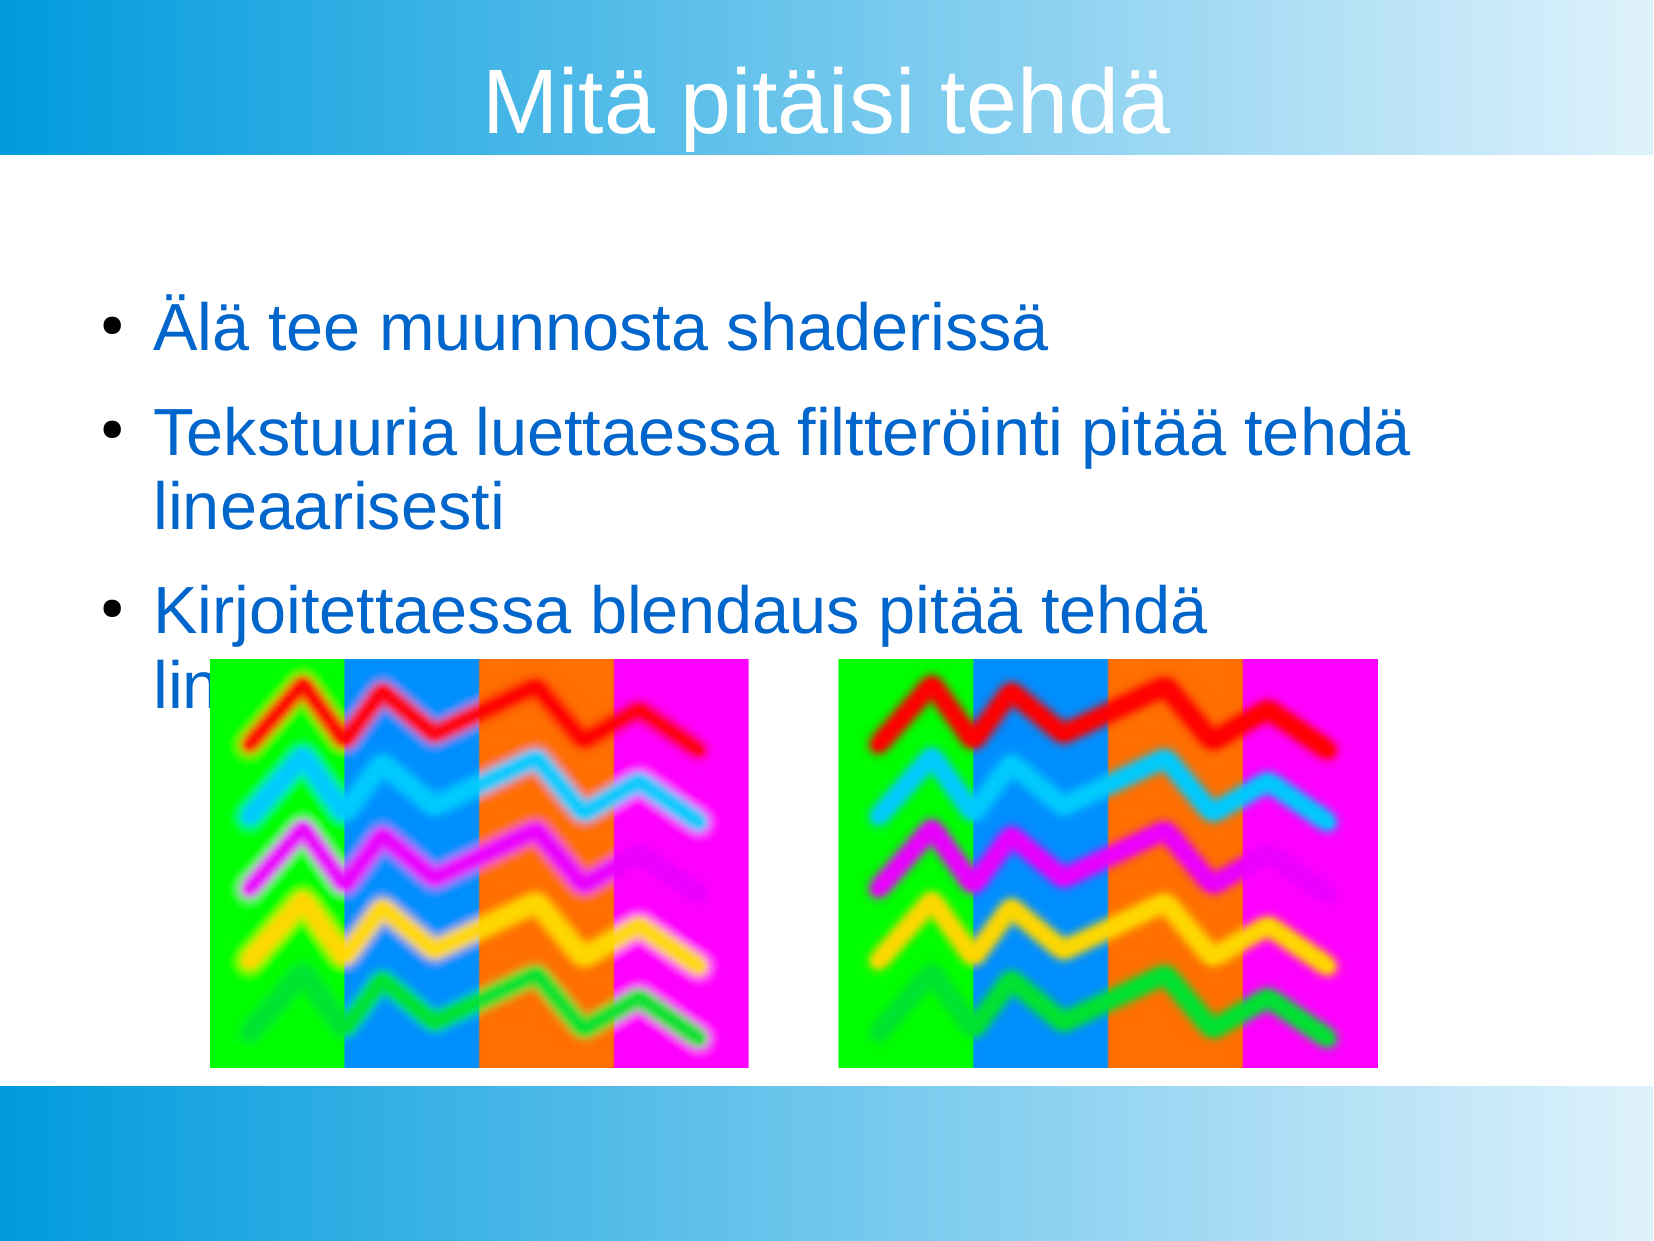

# Mitä pitäisi tehdä
Älä tee muunnosta shaderissä
Tekstuuria luettaessa filtteröinti pitää tehdä lineaarisesti
Kirjoitettaessa blendaus pitää tehdä lineaarisesti